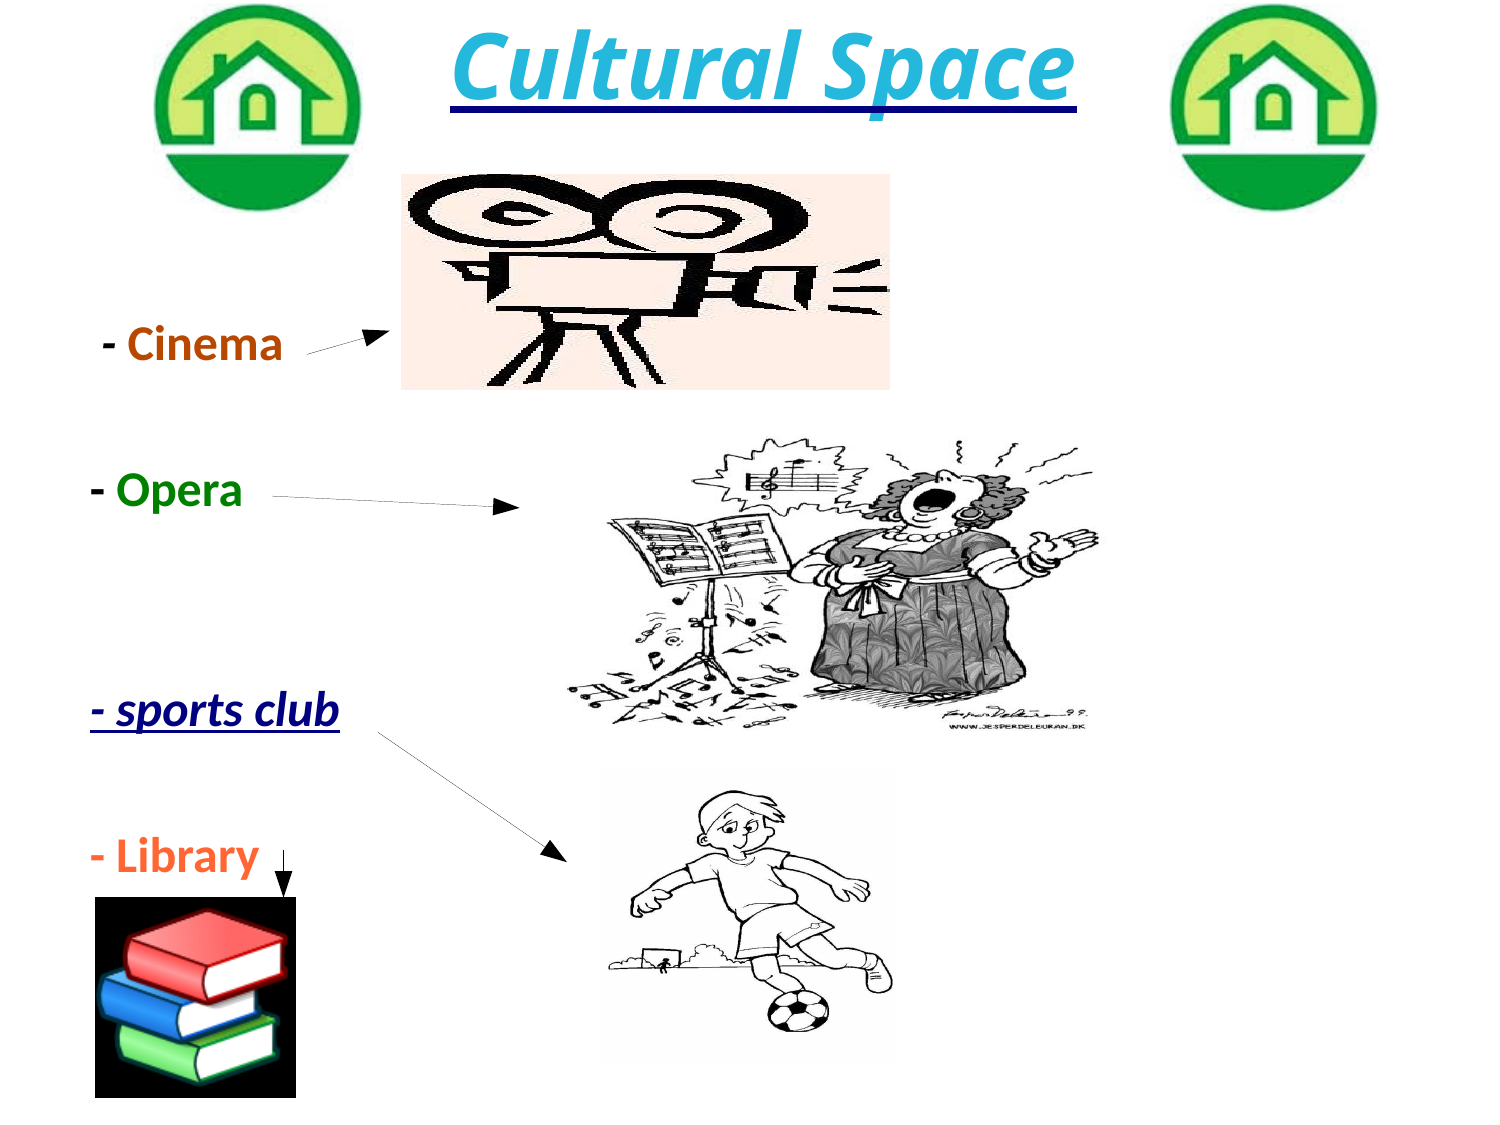

# Cultural Space
 - Cinema
- Opera
- sports club
- Library